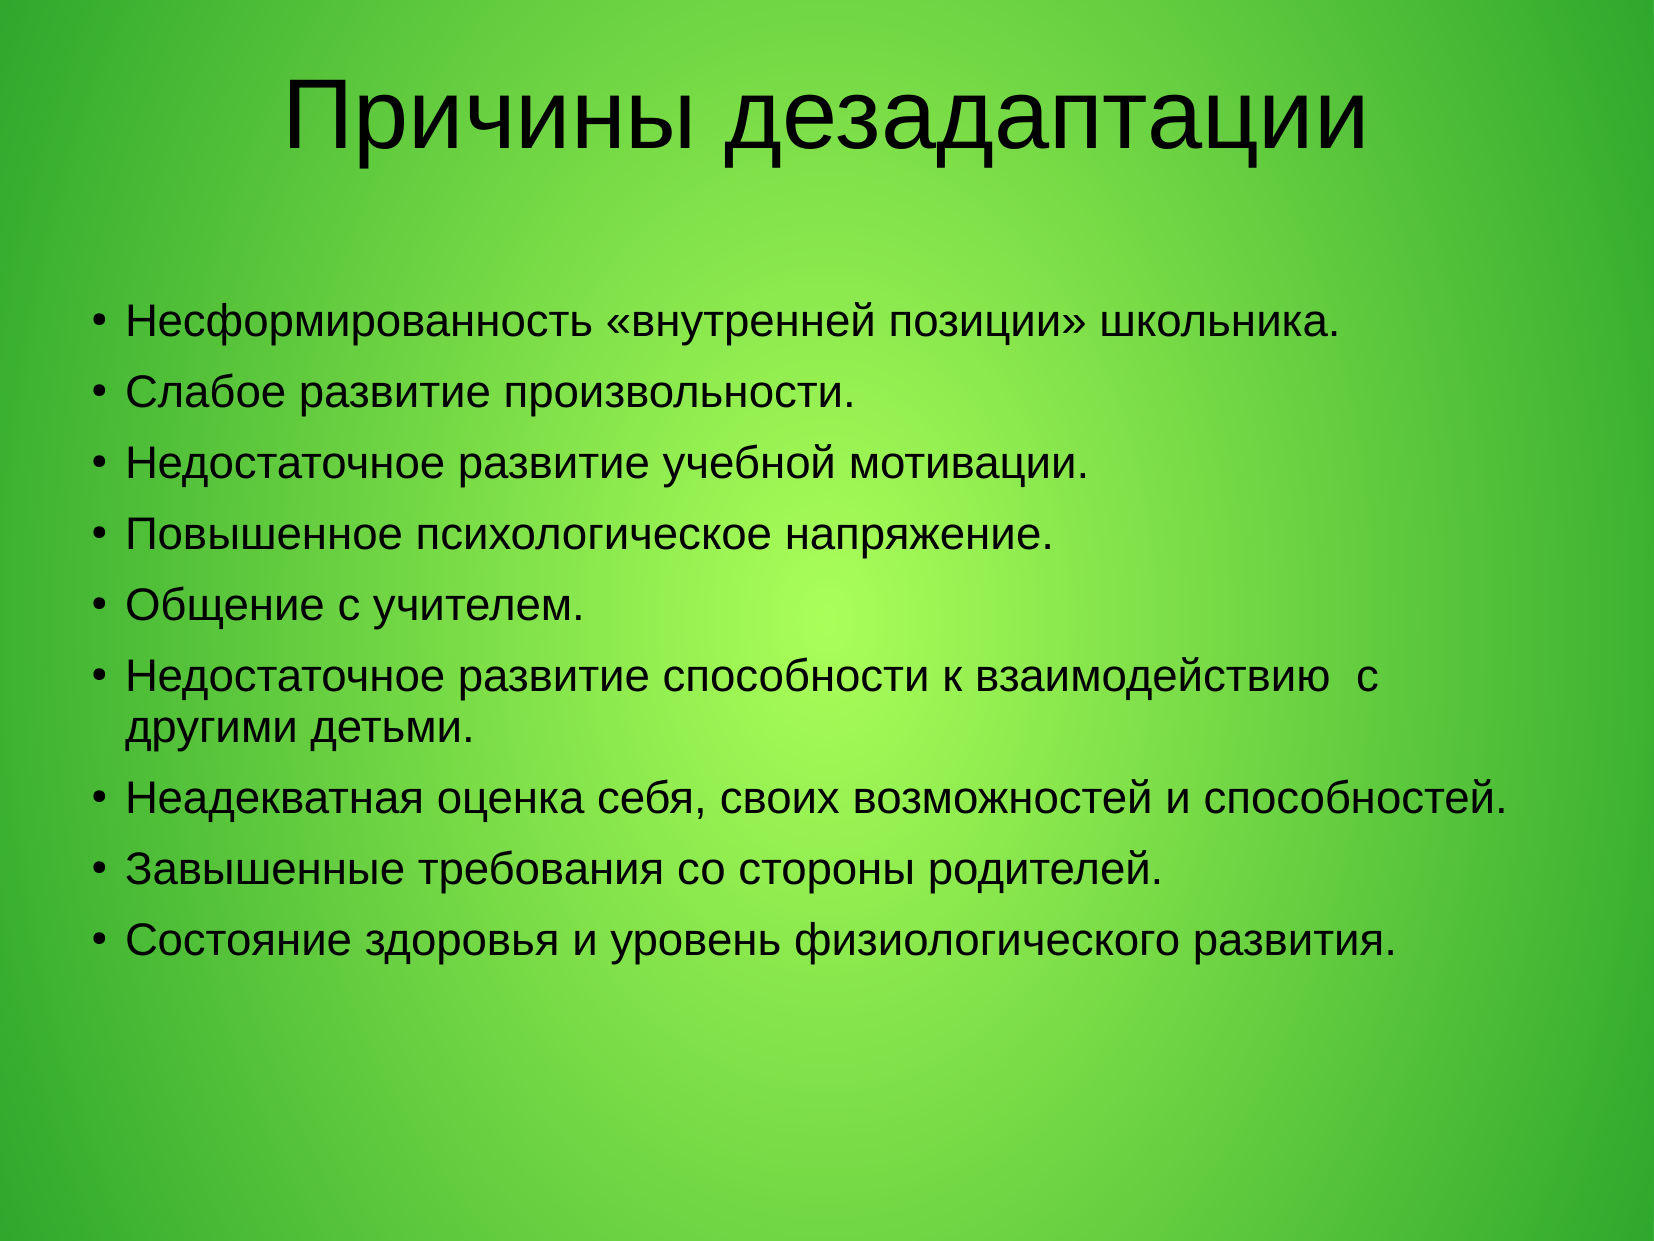

# Причины дезадаптации
Несформированность «внутренней позиции» школьника.
Слабое развитие произвольности.
Недостаточное развитие учебной мотивации.
Повышенное психологическое напряжение.
Общение с учителем.
Недостаточное развитие способности к взаимодействию с другими детьми.
Неадекватная оценка себя, своих возможностей и способностей.
Завышенные требования со стороны родителей.
Состояние здоровья и уровень физиологического развития.